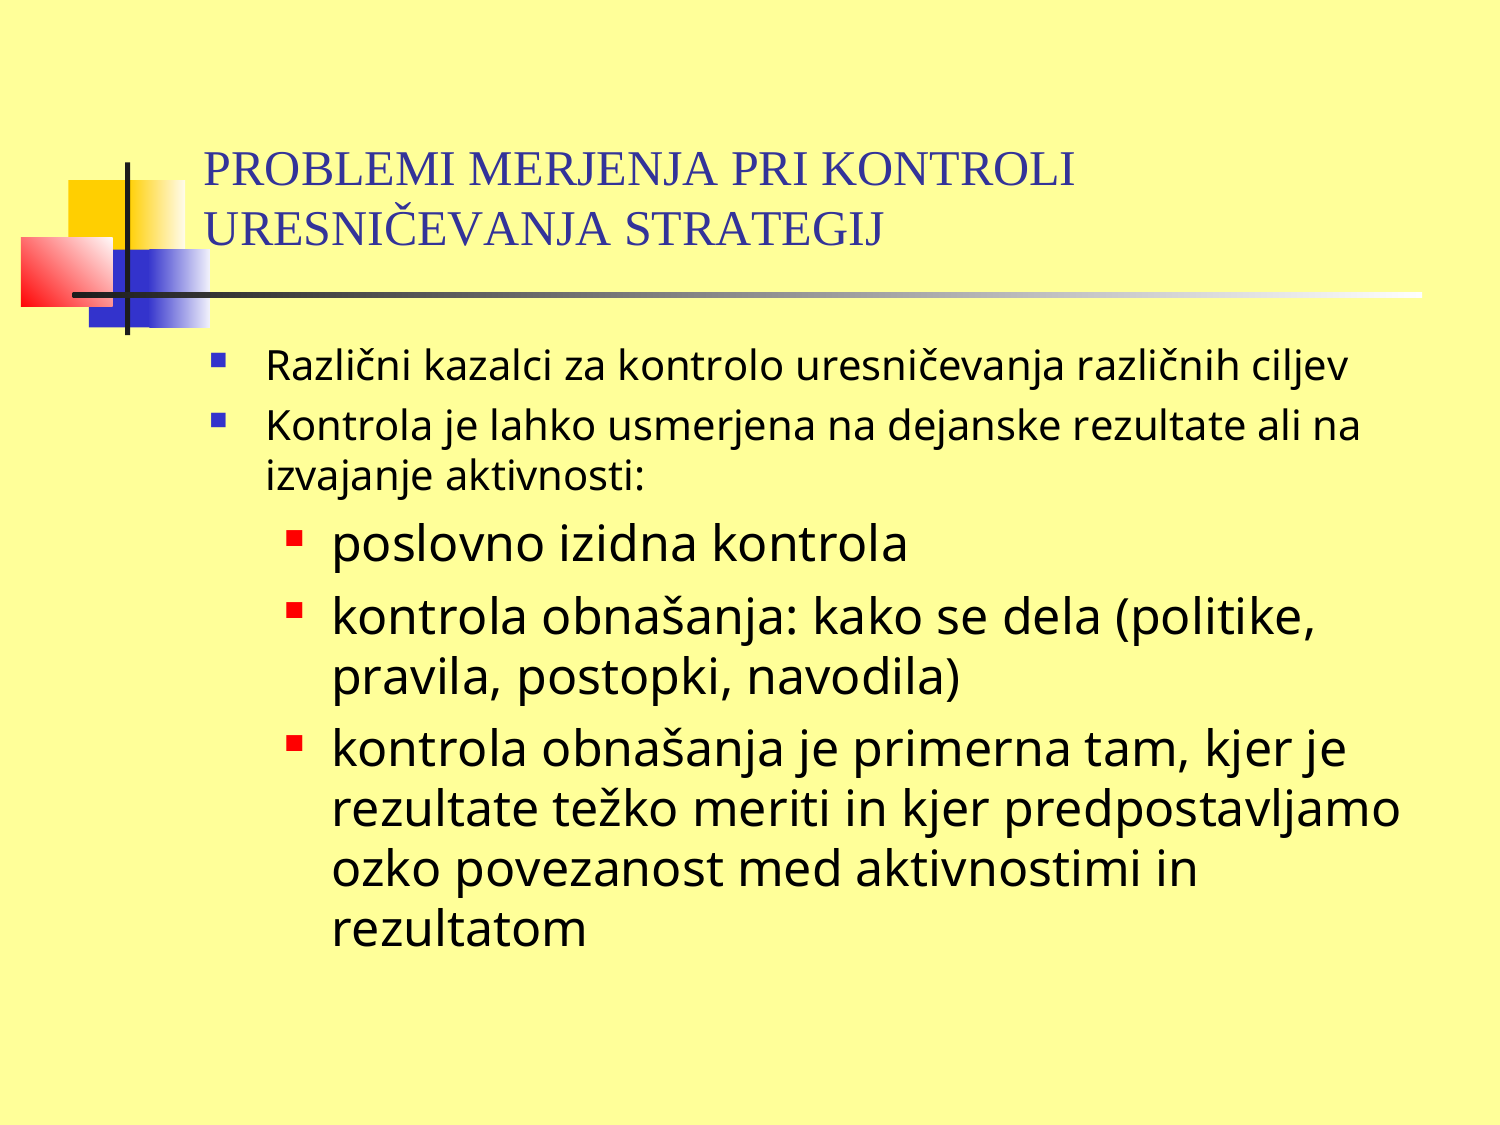

# PROBLEMI MERJENJA PRI KONTROLI URESNIČEVANJA STRATEGIJ
Različni kazalci za kontrolo uresničevanja različnih ciljev
Kontrola je lahko usmerjena na dejanske rezultate ali na izvajanje aktivnosti:
poslovno izidna kontrola
kontrola obnašanja: kako se dela (politike, pravila, postopki, navodila)
kontrola obnašanja je primerna tam, kjer je rezultate težko meriti in kjer predpostavljamo ozko povezanost med aktivnostimi in rezultatom